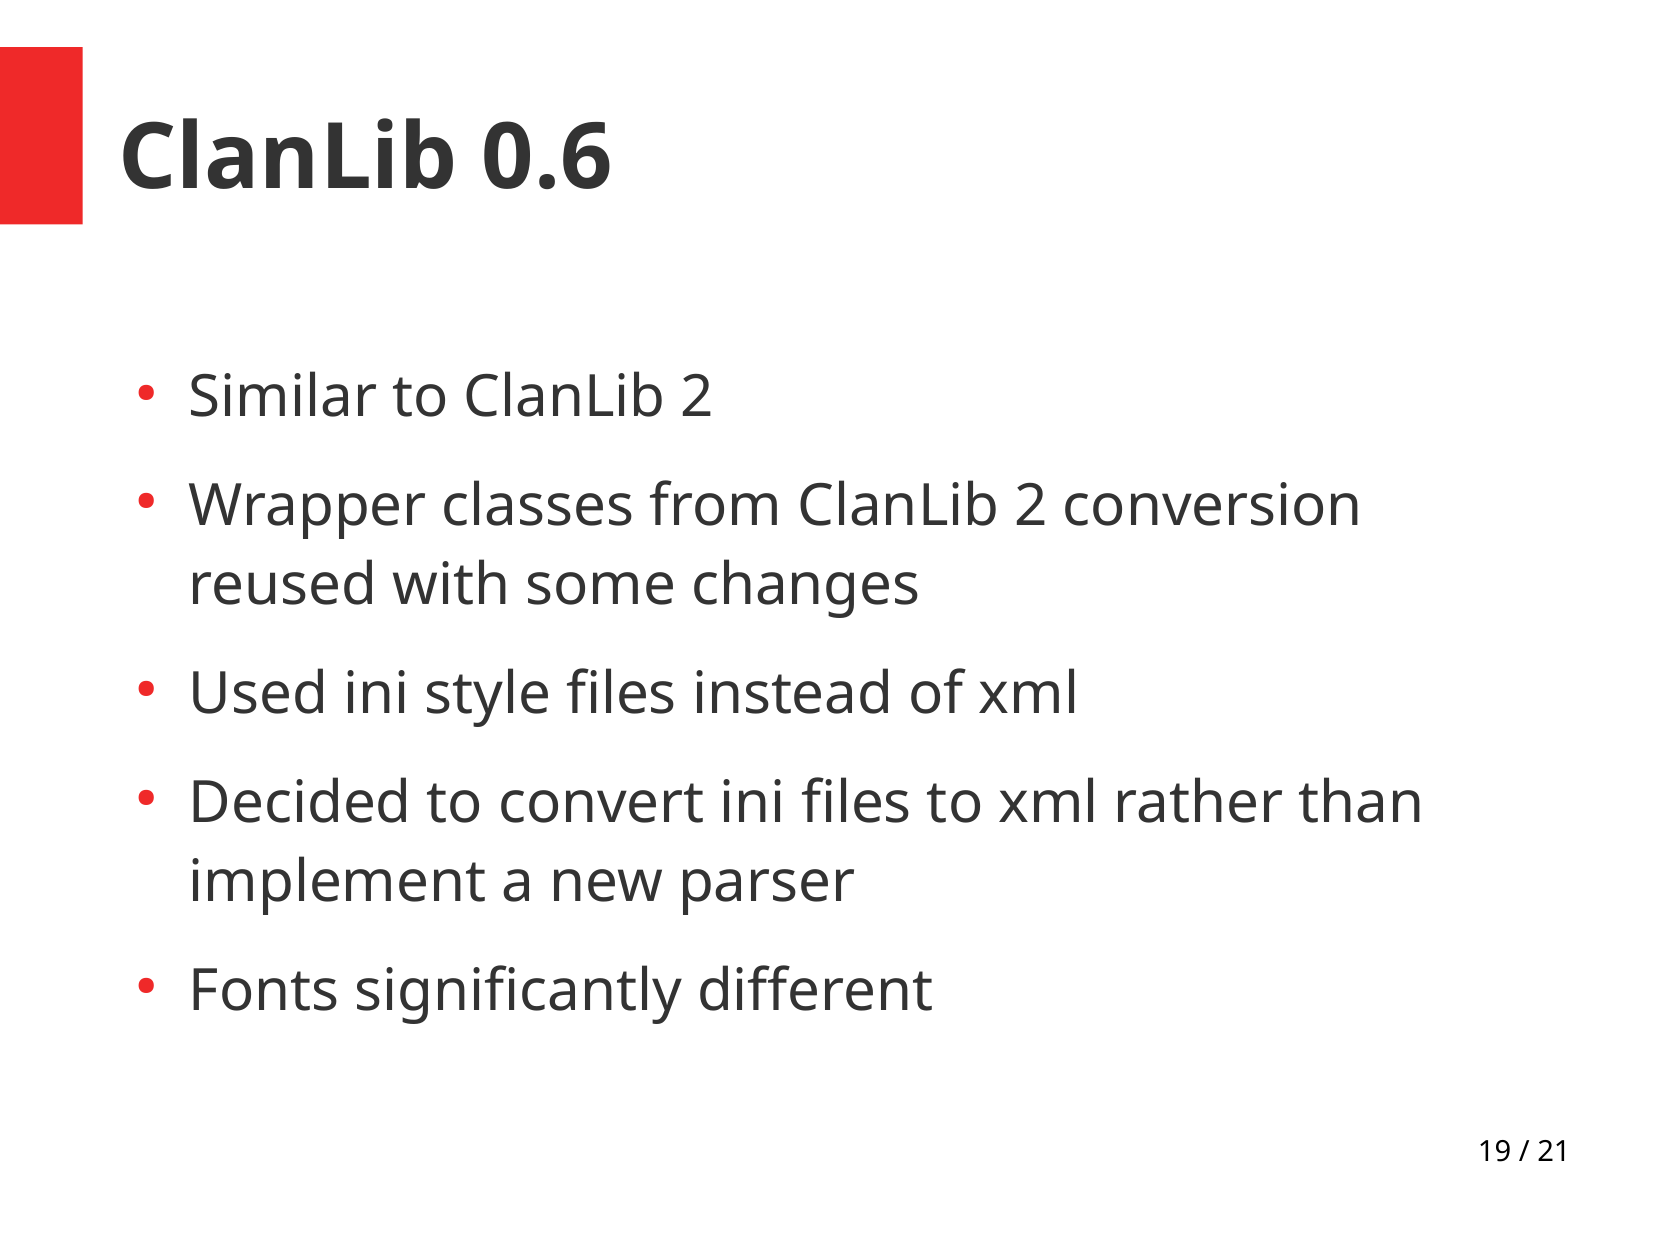

# ClanLib 0.6
Similar to ClanLib 2
Wrapper classes from ClanLib 2 conversion reused with some changes
Used ini style files instead of xml
Decided to convert ini files to xml rather than implement a new parser
Fonts significantly different
19